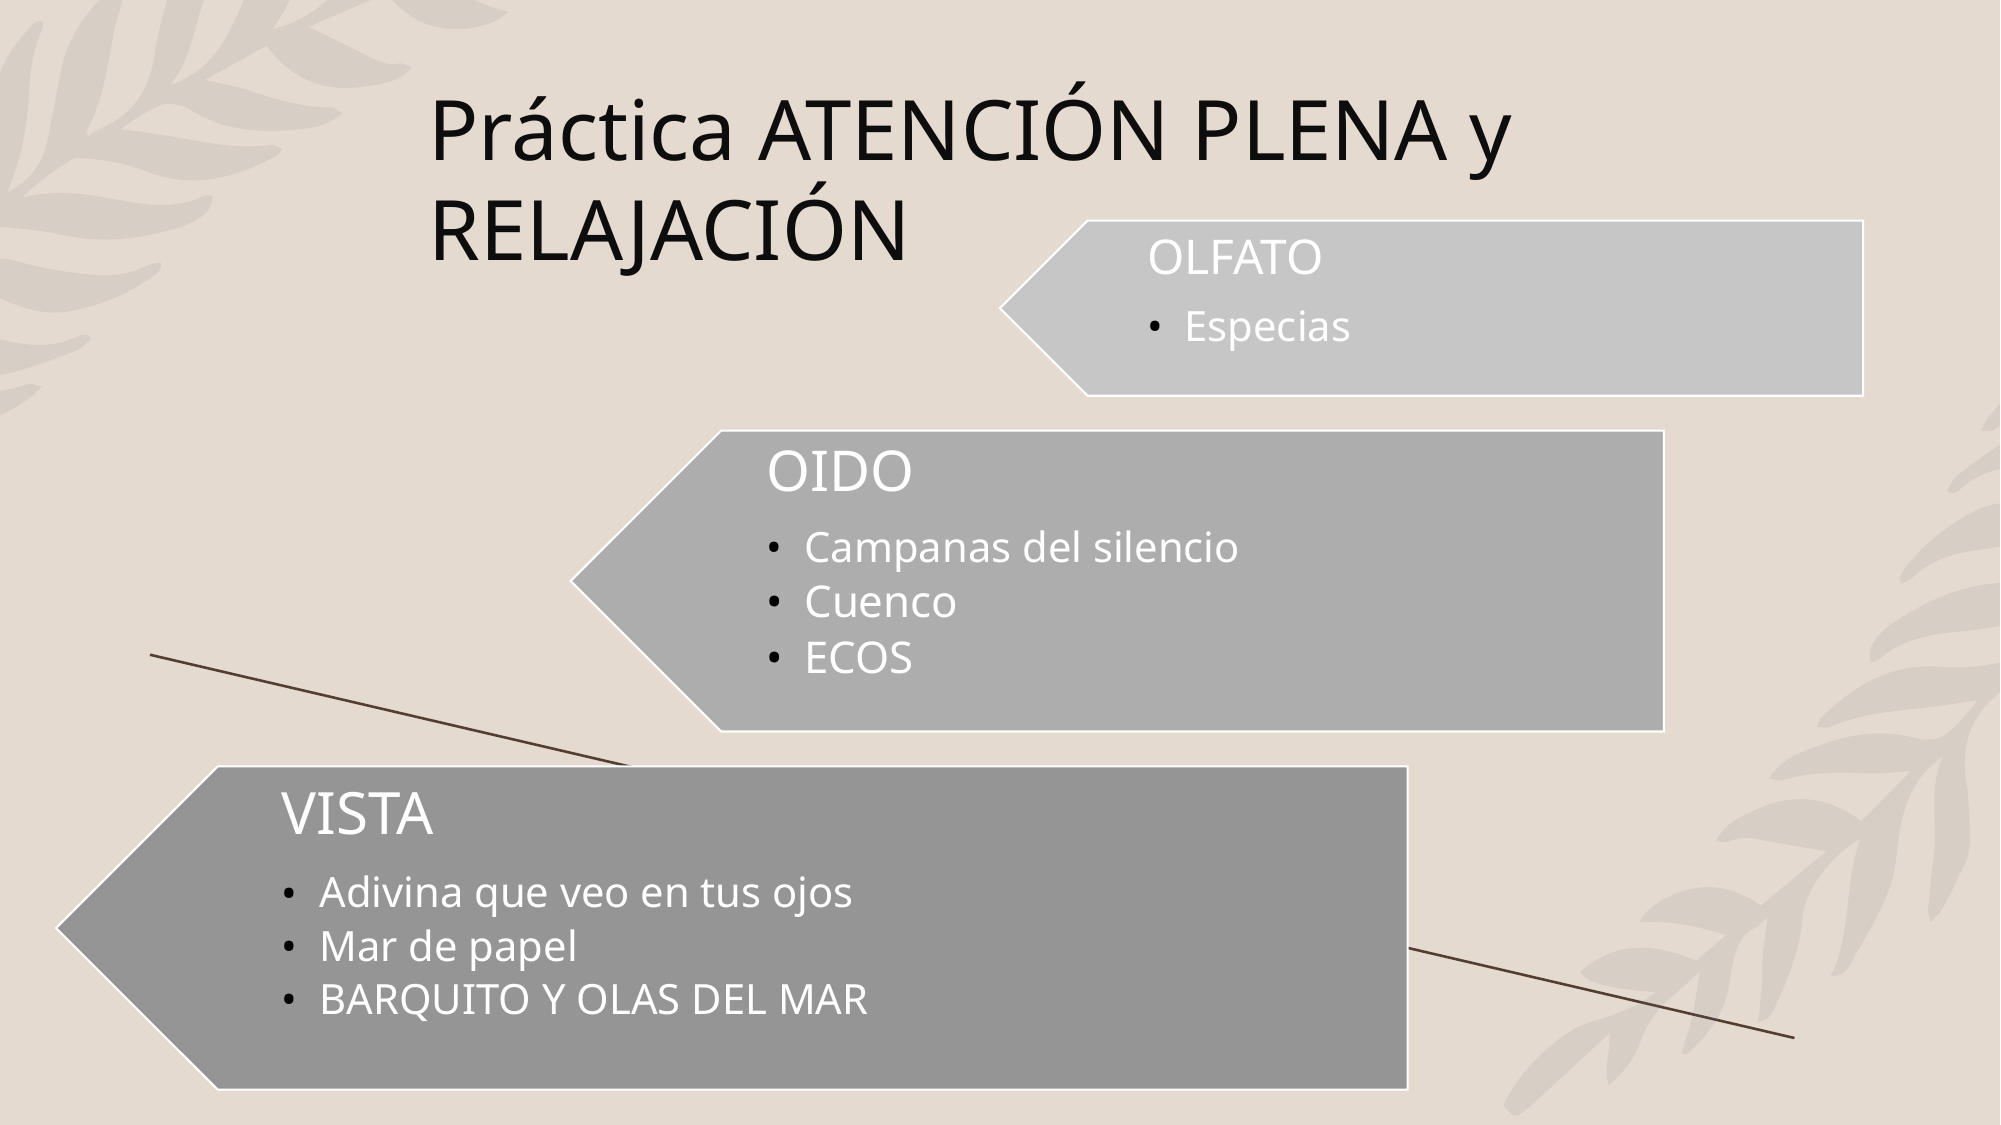

Práctica ATENCIÓN PLENA y RELAJACIÓN
OLFATO
Especias
OIDO
Campanas del silencio
Cuenco
ECOS
VISTA
Adivina que veo en tus ojos
Mar de papel
BARQUITO Y OLAS DEL MAR